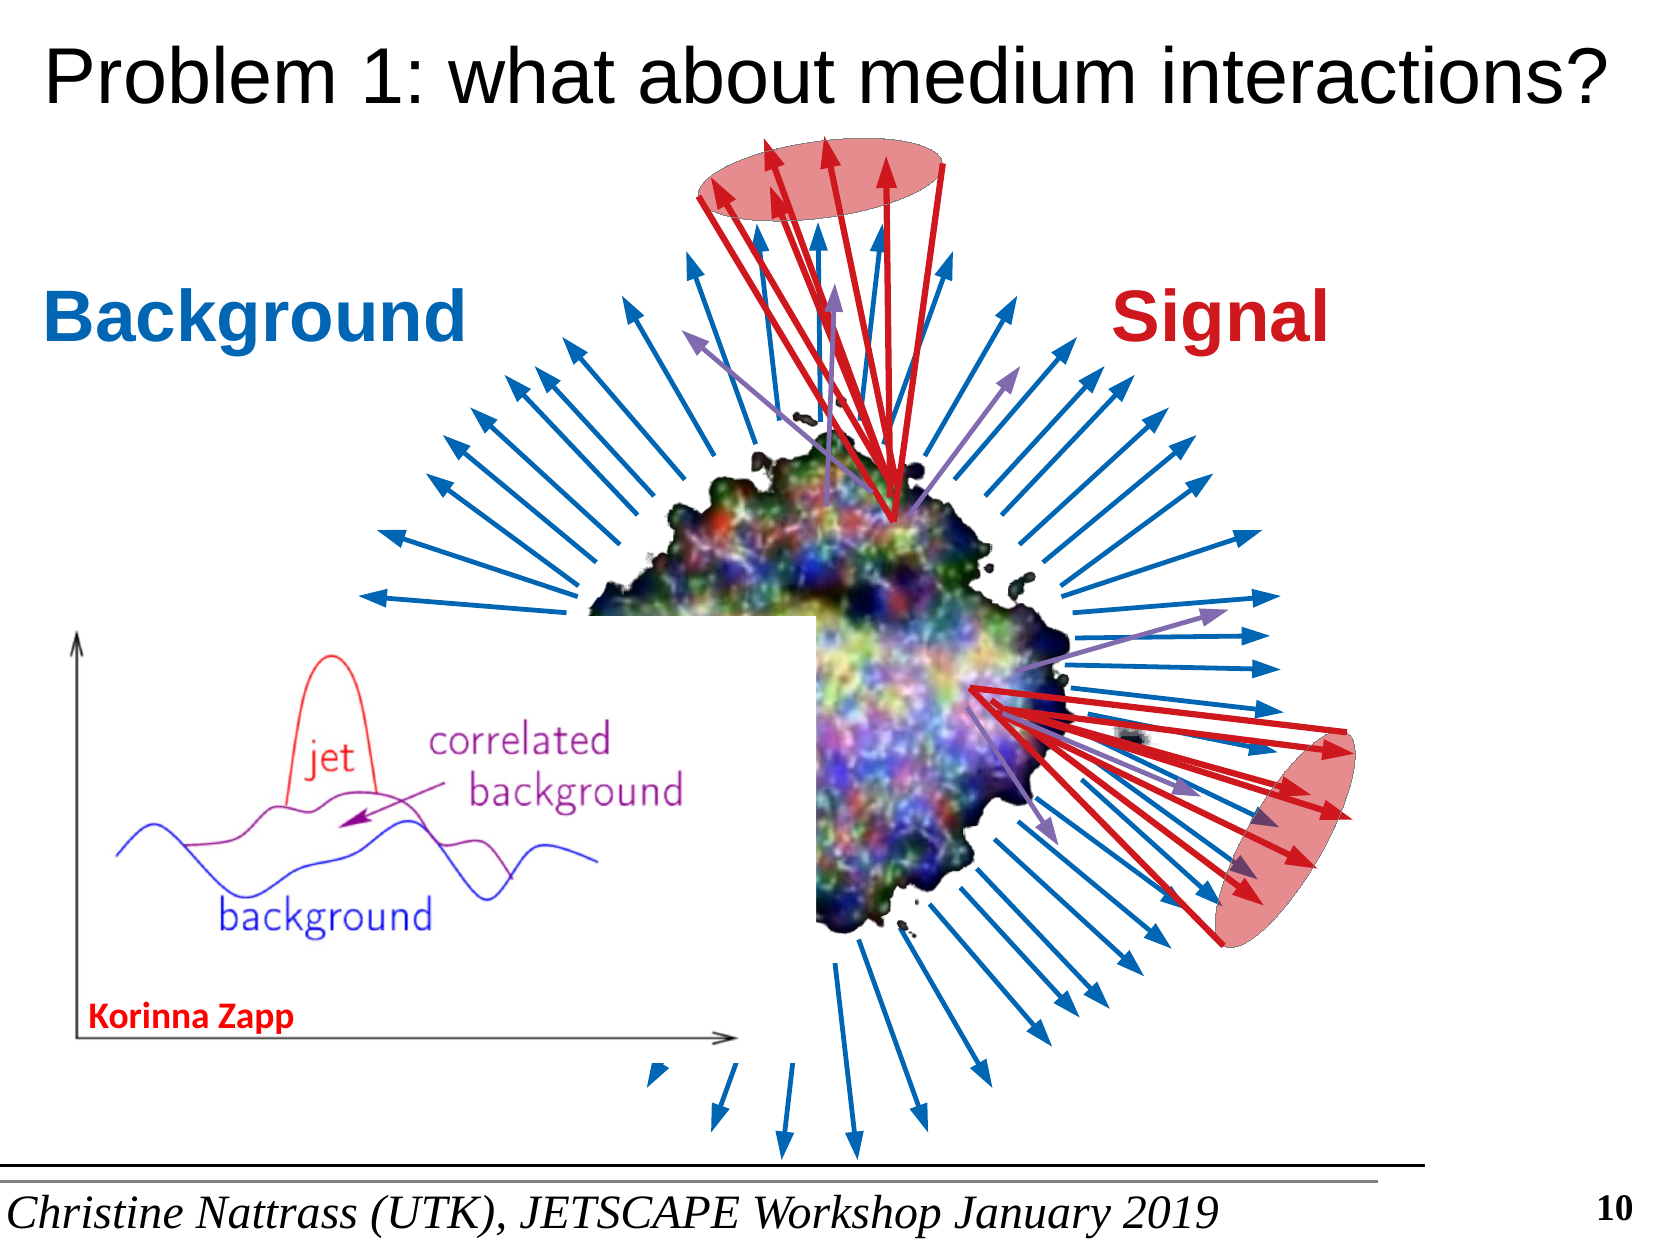

# Problem 1: what about medium interactions?
Background
Signal
Korinna Zapp